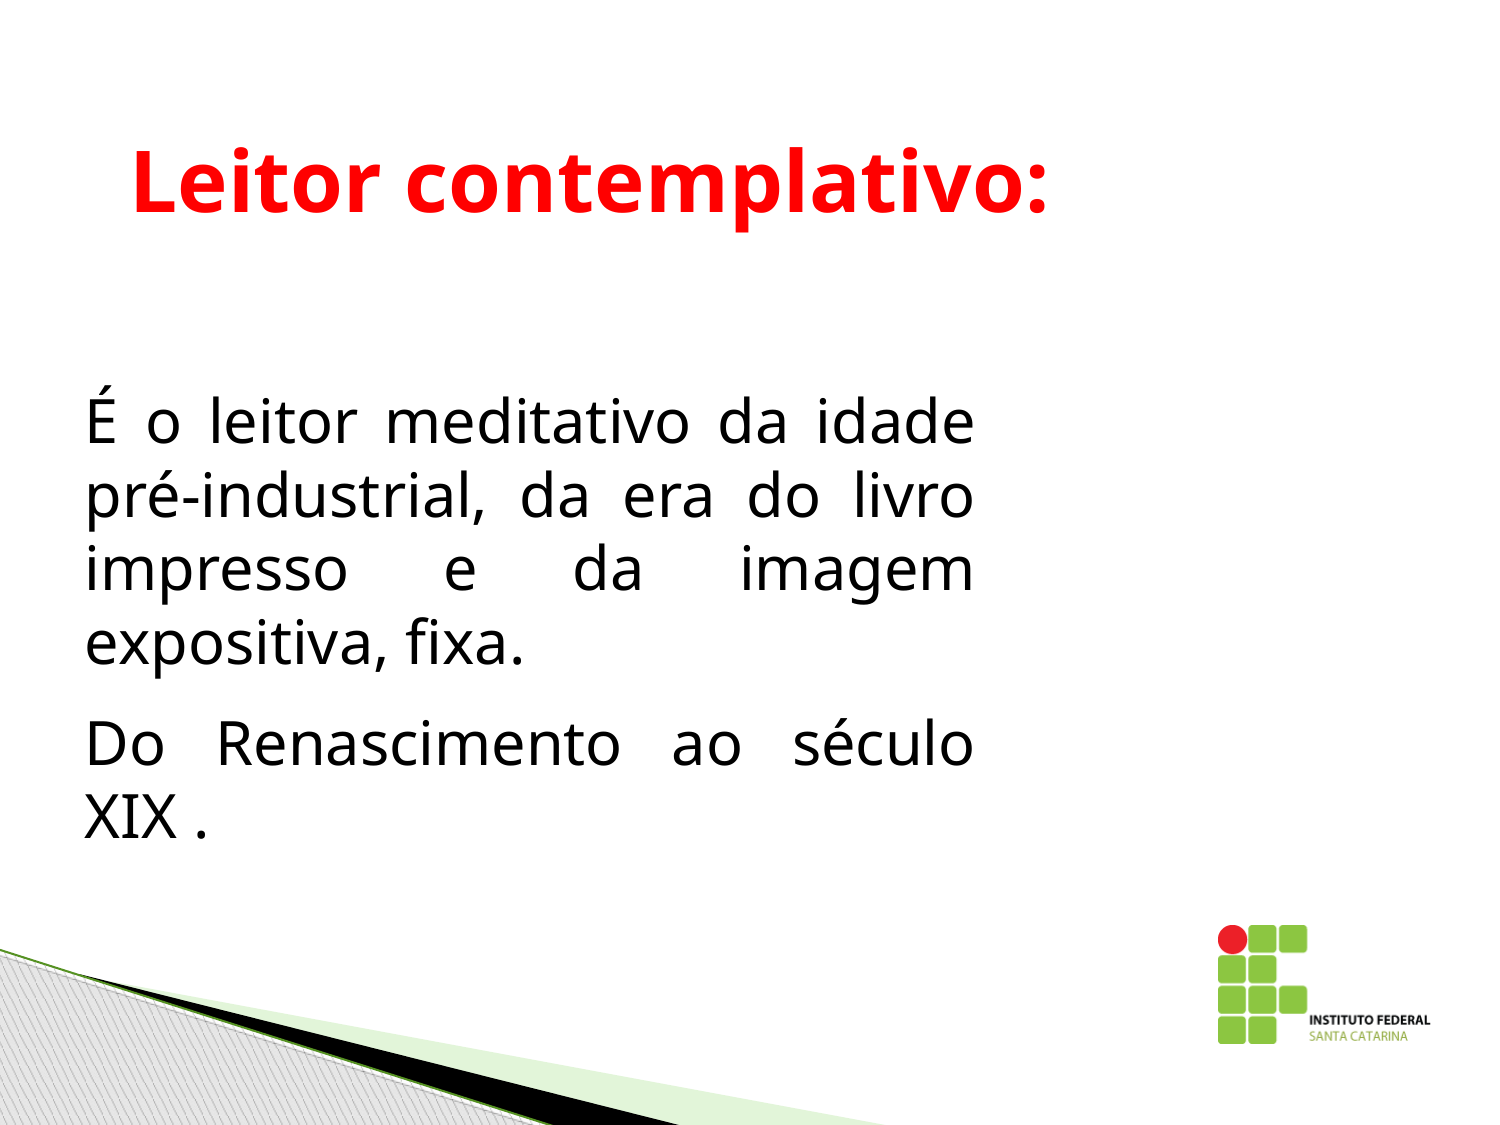

Leitor contemplativo:
# É o leitor meditativo da idade pré-industrial, da era do livro impresso e da imagem expositiva, fixa.
Do Renascimento ao século XIX .